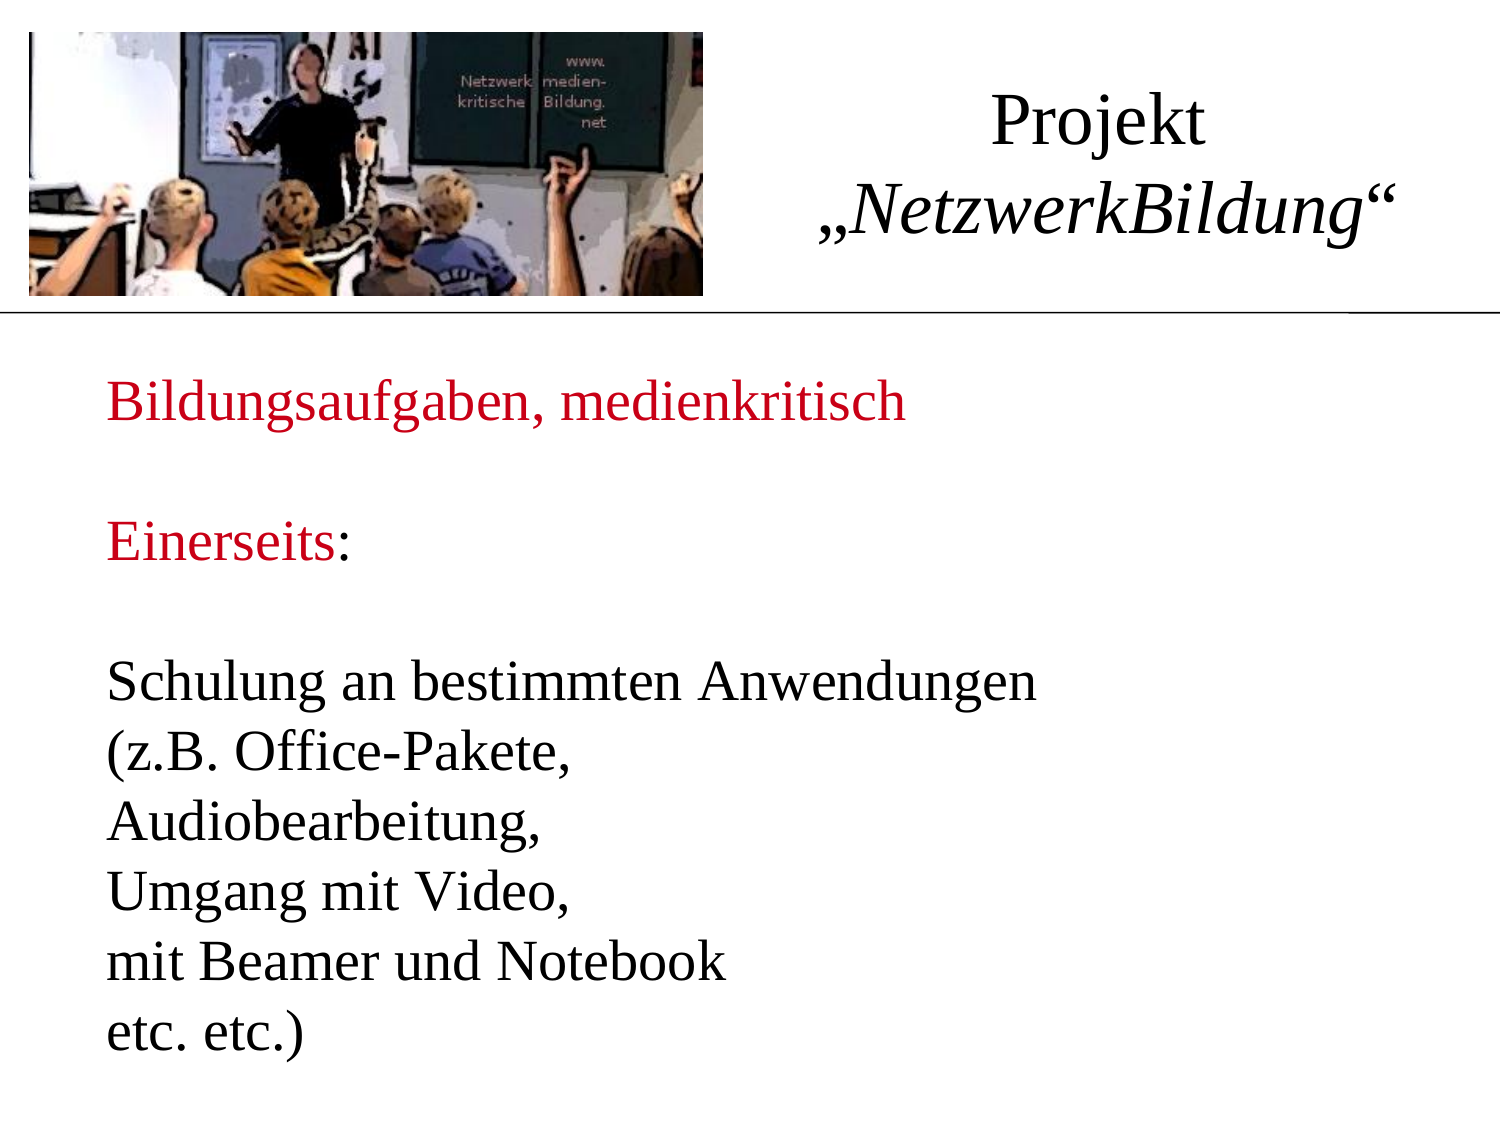

Projekt
„NetzwerkBildung“
Bildungsaufgaben, medienkritisch
Einerseits:
Schulung an bestimmten Anwendungen
(z.B. Office-Pakete,
Audiobearbeitung,
Umgang mit Video,
mit Beamer und Notebook
etc. etc.)‏